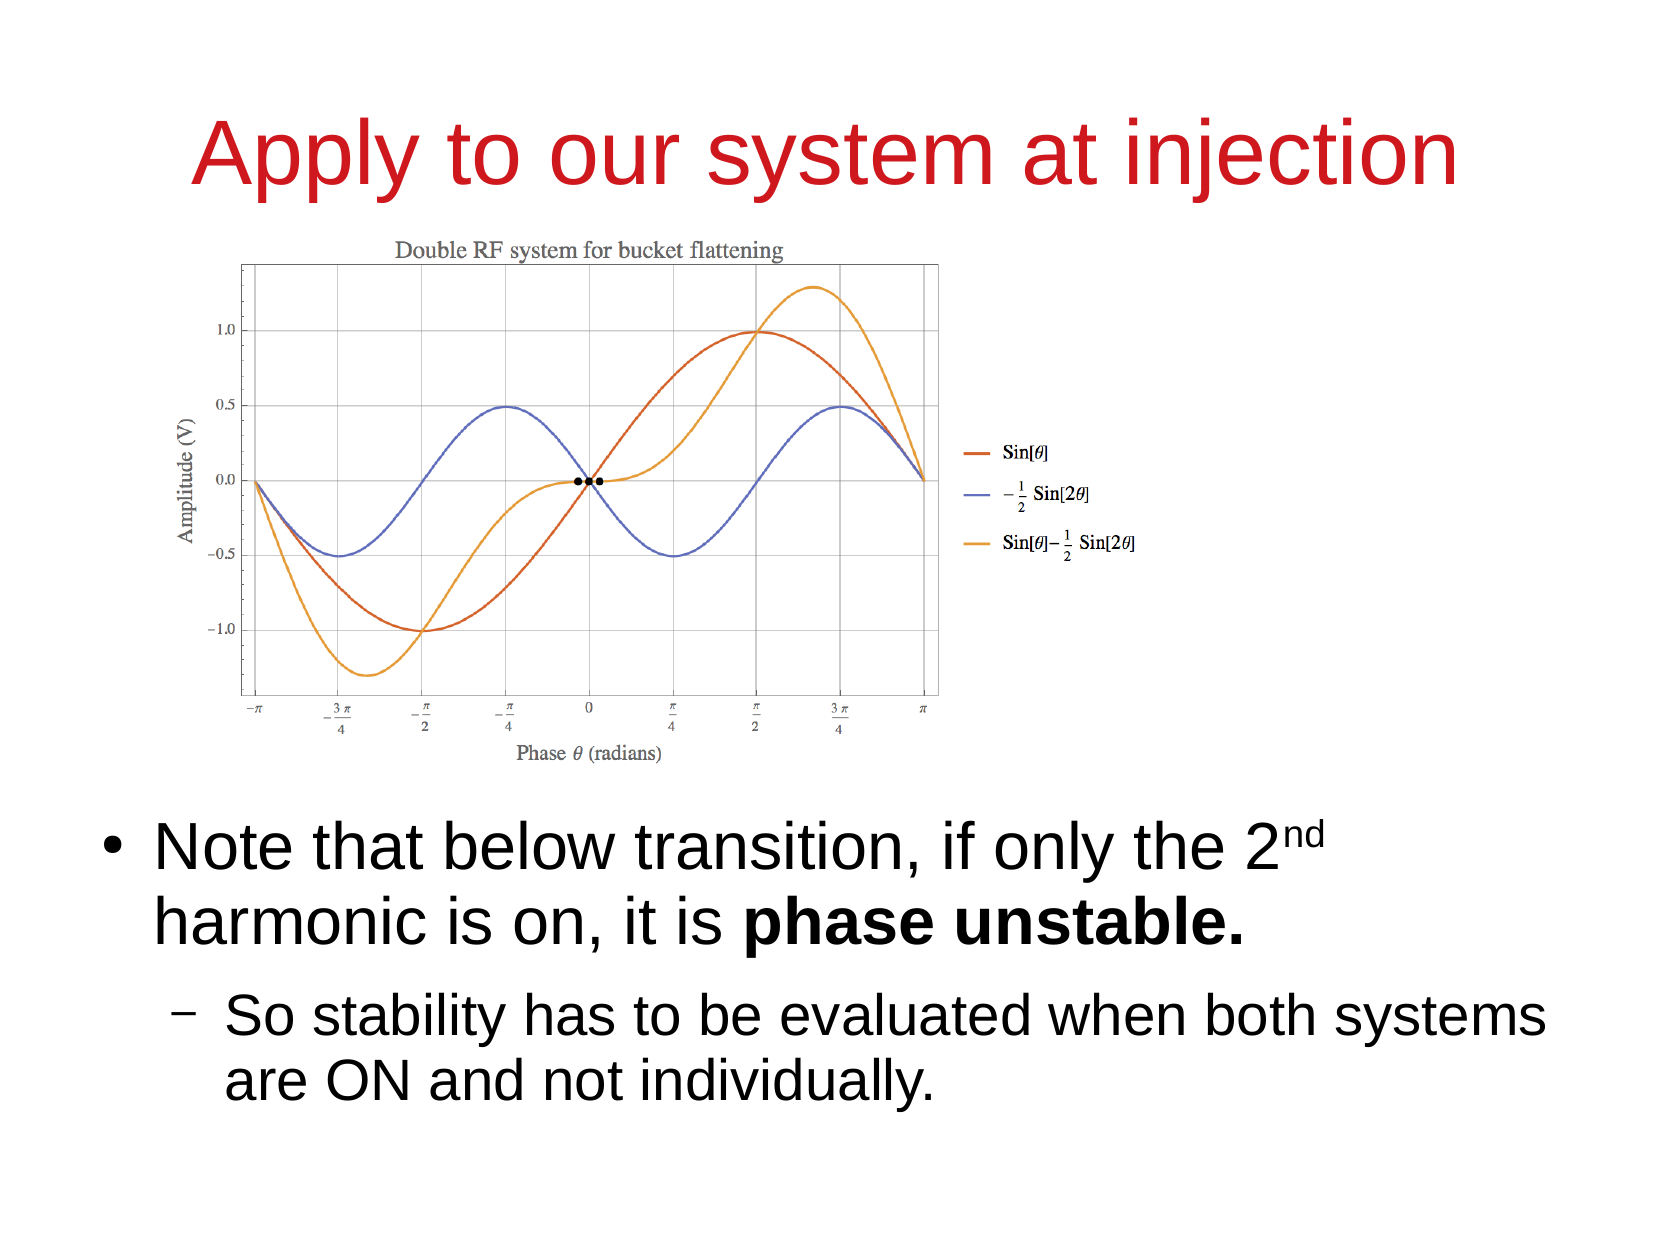

# Apply to our system at injection
Note that below transition, if only the 2nd harmonic is on, it is phase unstable.
So stability has to be evaluated when both systems are ON and not individually.